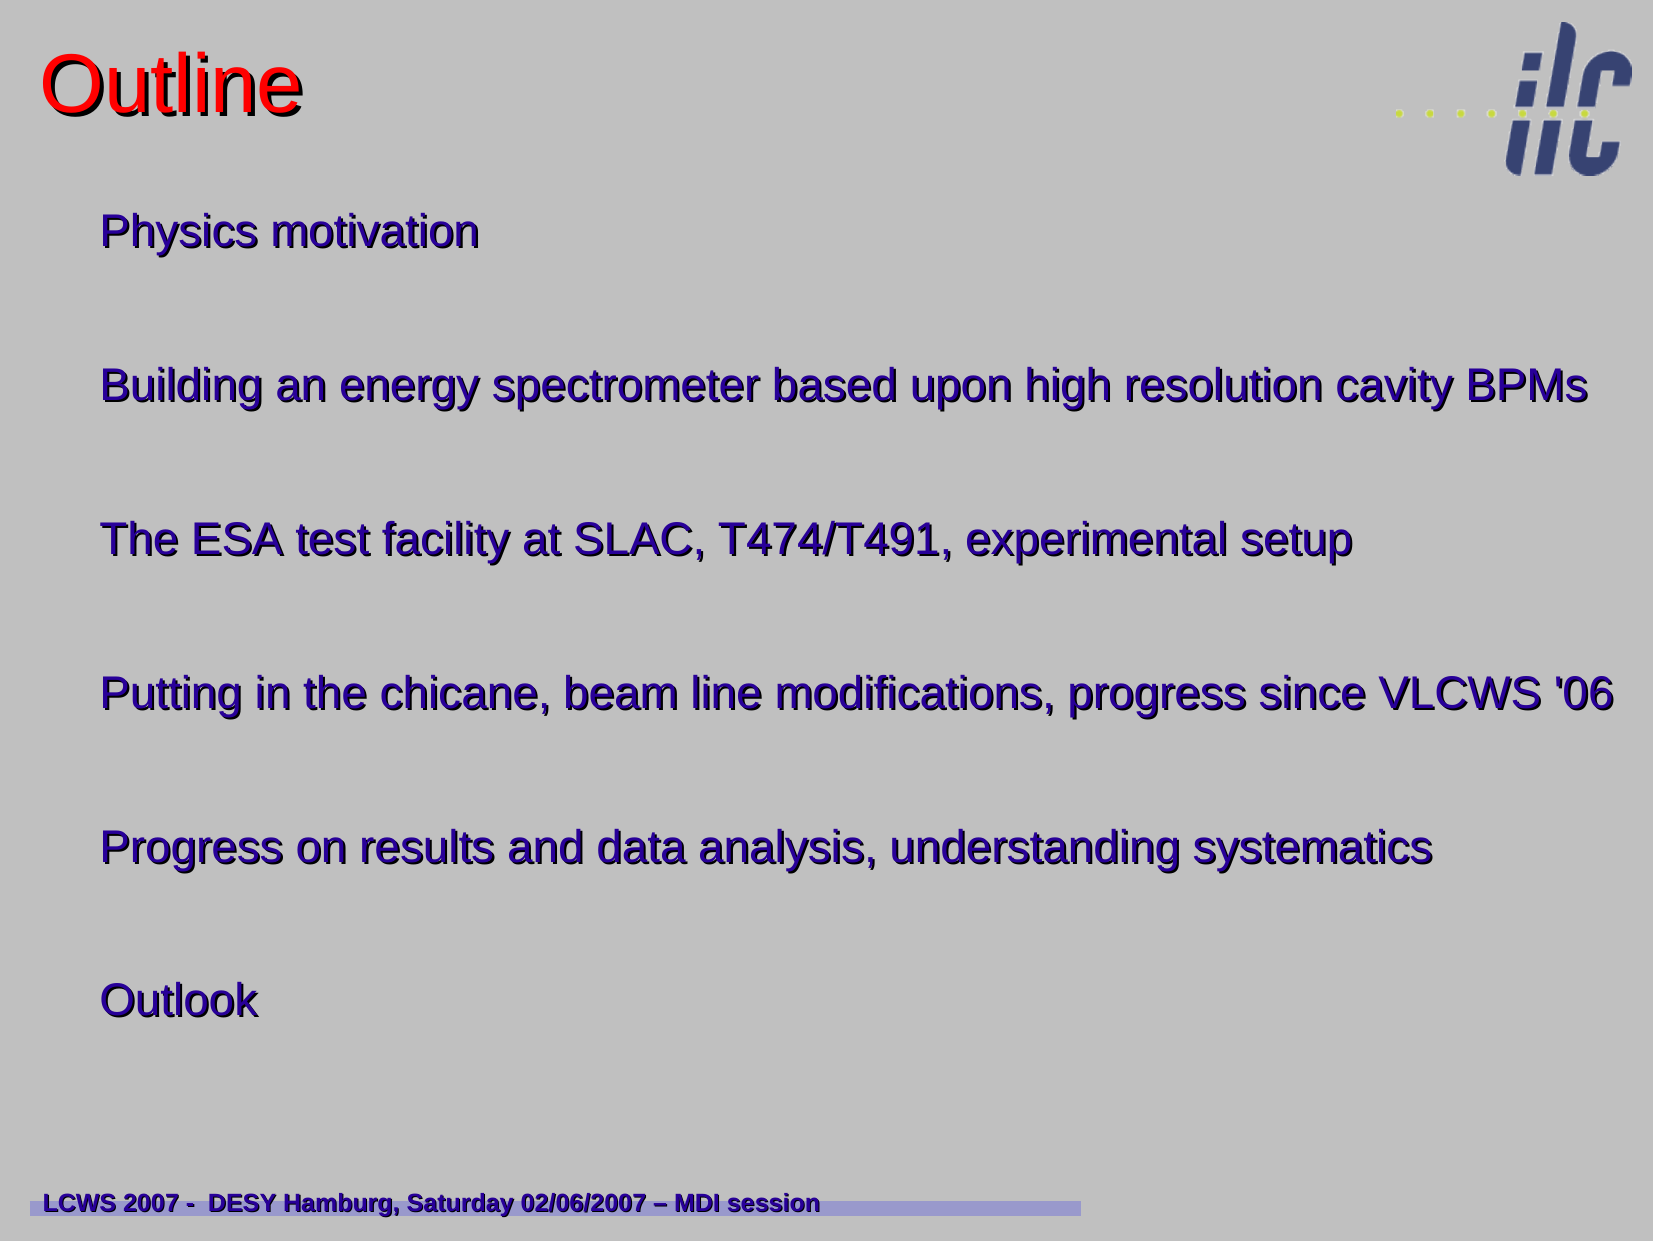

Outline
 Physics motivation
 Building an energy spectrometer based upon high resolution cavity BPMs
 The ESA test facility at SLAC, T474/T491, experimental setup
 Putting in the chicane, beam line modifications, progress since VLCWS '06
 Progress on results and data analysis, understanding systematics
 Outlook
LCWS 2007 - DESY Hamburg, Saturday 02/06/2007 – MDI session